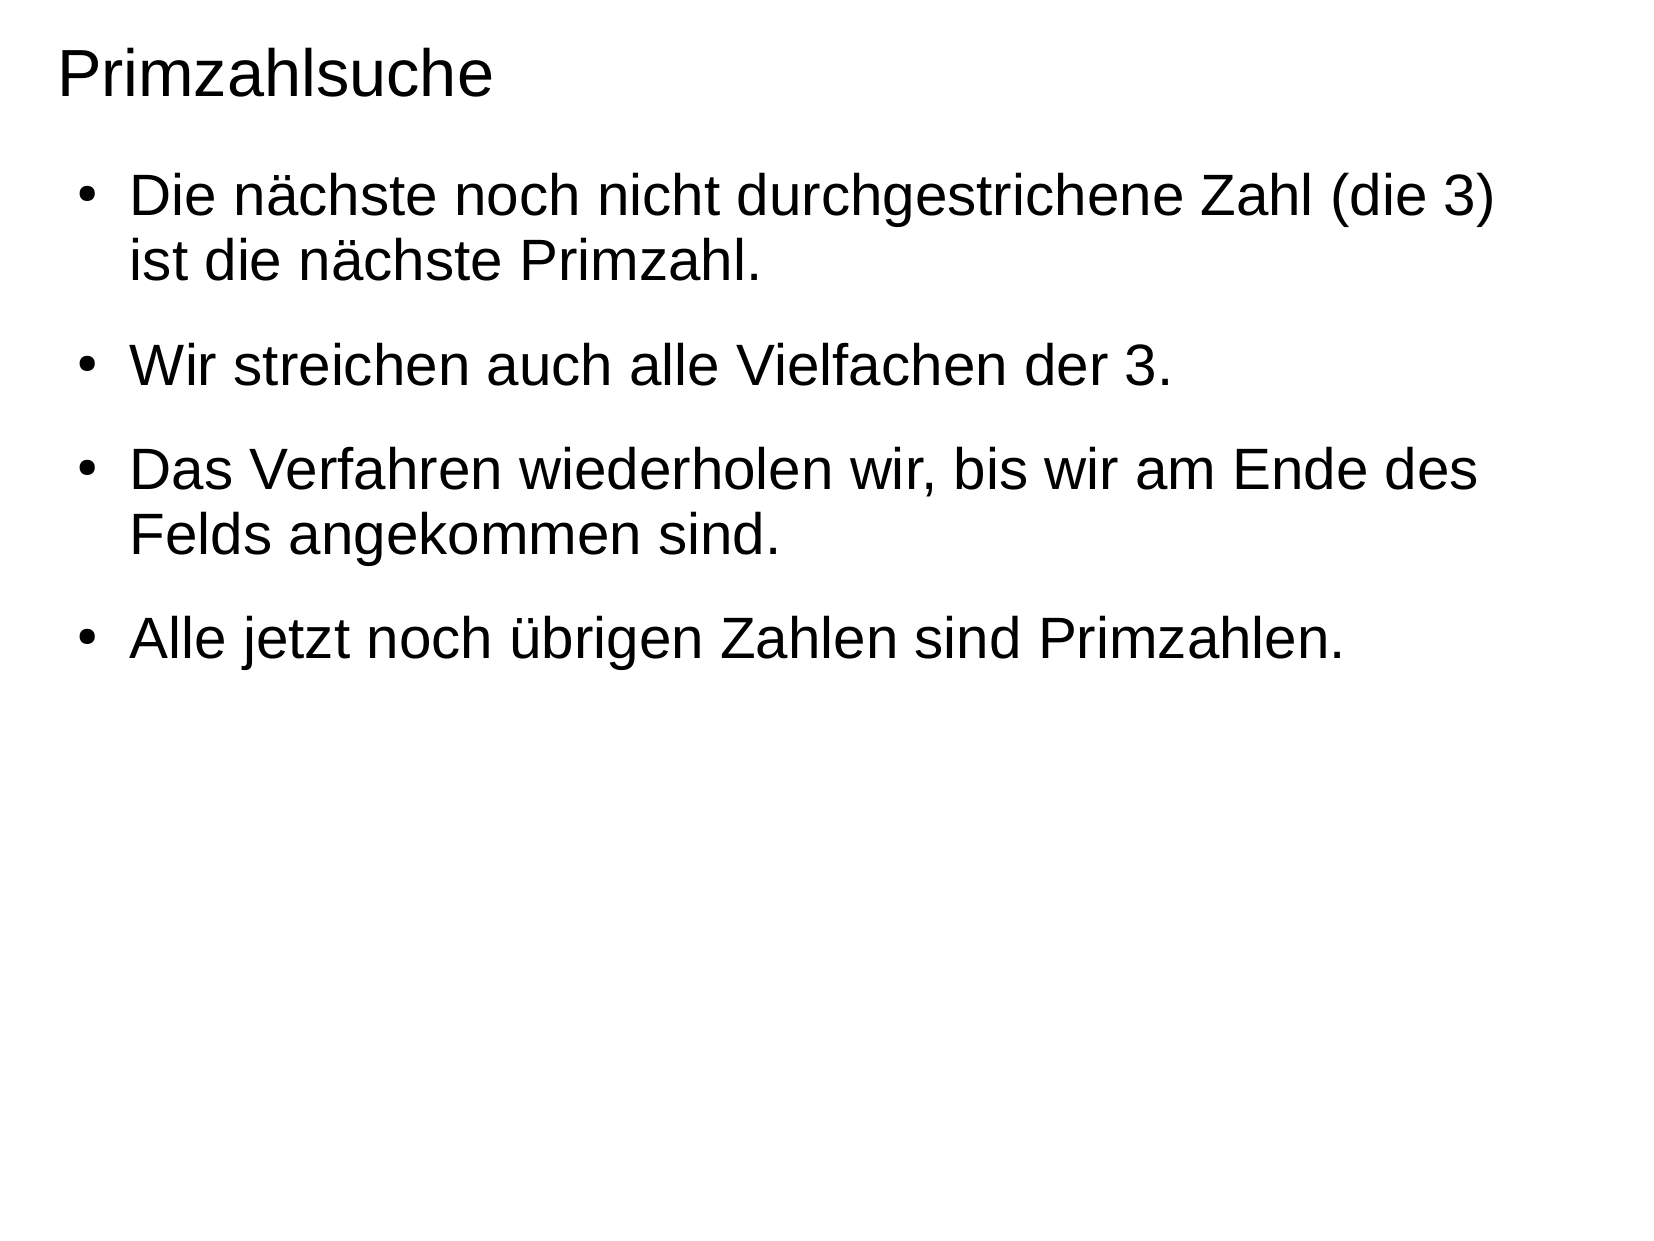

Primzahlsuche
# Die nächste noch nicht durchgestrichene Zahl (die 3) ist die nächste Primzahl.
Wir streichen auch alle Vielfachen der 3.
Das Verfahren wiederholen wir, bis wir am Ende des Felds angekommen sind.
Alle jetzt noch übrigen Zahlen sind Primzahlen.